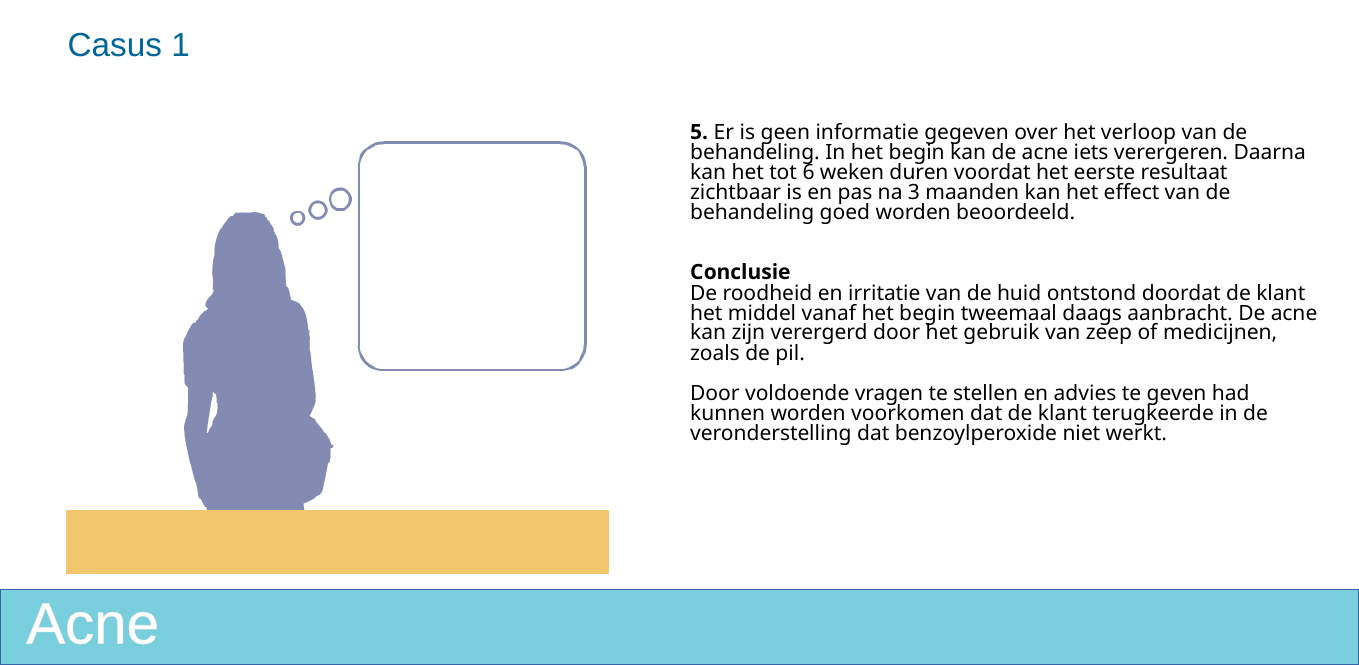

# Casus 1
5. Er is geen informatie gegeven over het verloop van de behandeling. In het begin kan de acne iets verergeren. Daarna kan het tot 6 weken duren voordat het eerste resultaat zichtbaar is en pas na 3 maanden kan het effect van de behandeling goed worden beoordeeld.
Conclusie
De roodheid en irritatie van de huid ontstond doordat de klant het middel vanaf het begin tweemaal daags aanbracht. De acne kan zijn verergerd door het gebruik van zeep of medicijnen, zoals de pil.
Door voldoende vragen te stellen en advies te geven had kunnen worden voorkomen dat de klant terugkeerde in de veronderstelling dat benzoylperoxide niet werkt.
Acne